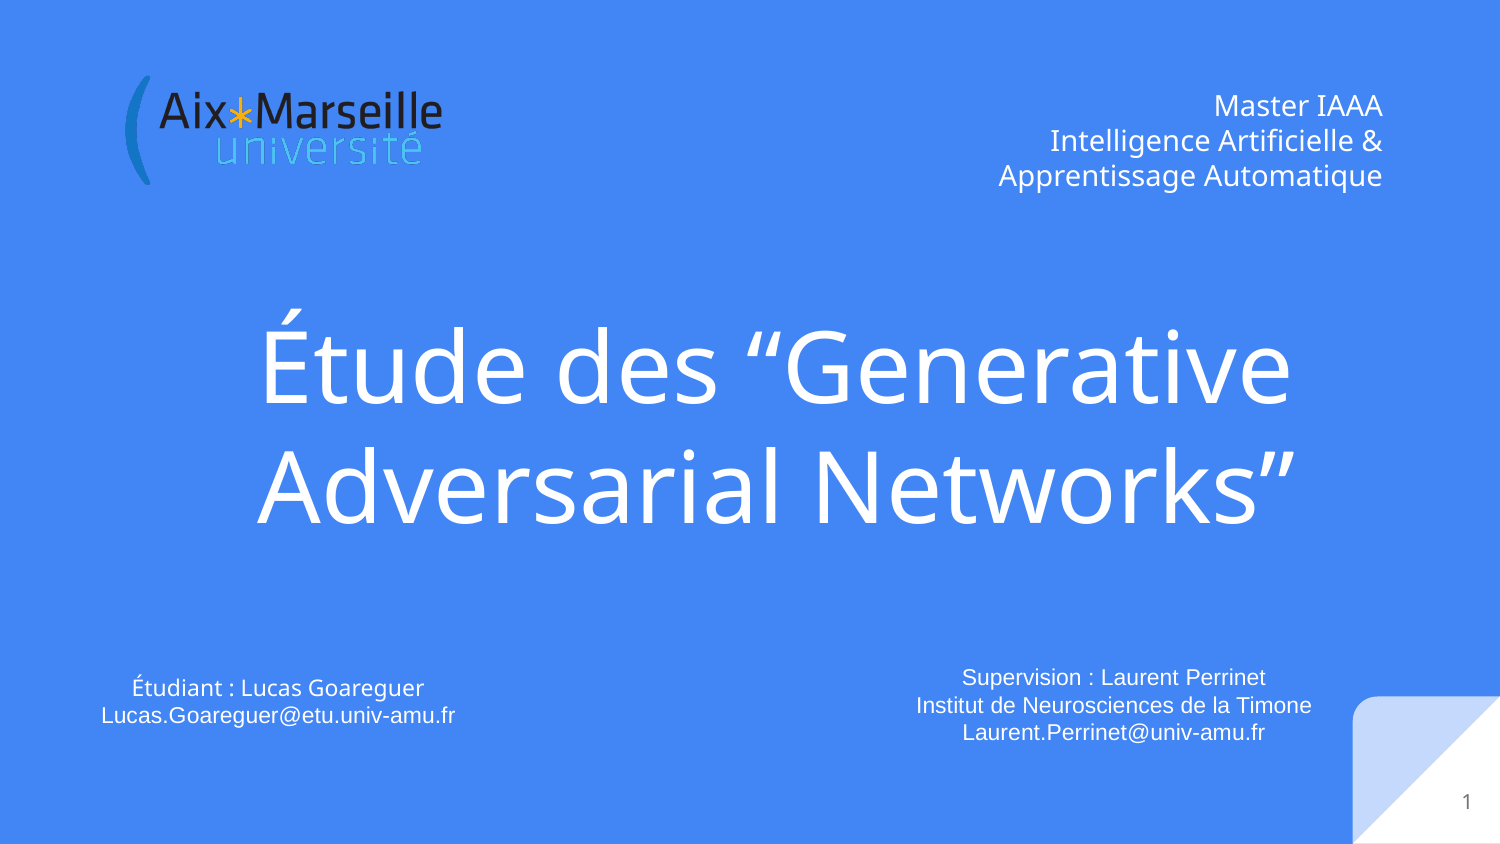

Master IAAA
Intelligence Artificielle & Apprentissage Automatique
Étude des “Generative Adversarial Networks”
Supervision : Laurent Perrinet
Institut de Neurosciences de la Timone
Laurent.Perrinet@univ-amu.fr
# Étudiant : Lucas Goareguer
Lucas.Goareguer@etu.univ-amu.fr